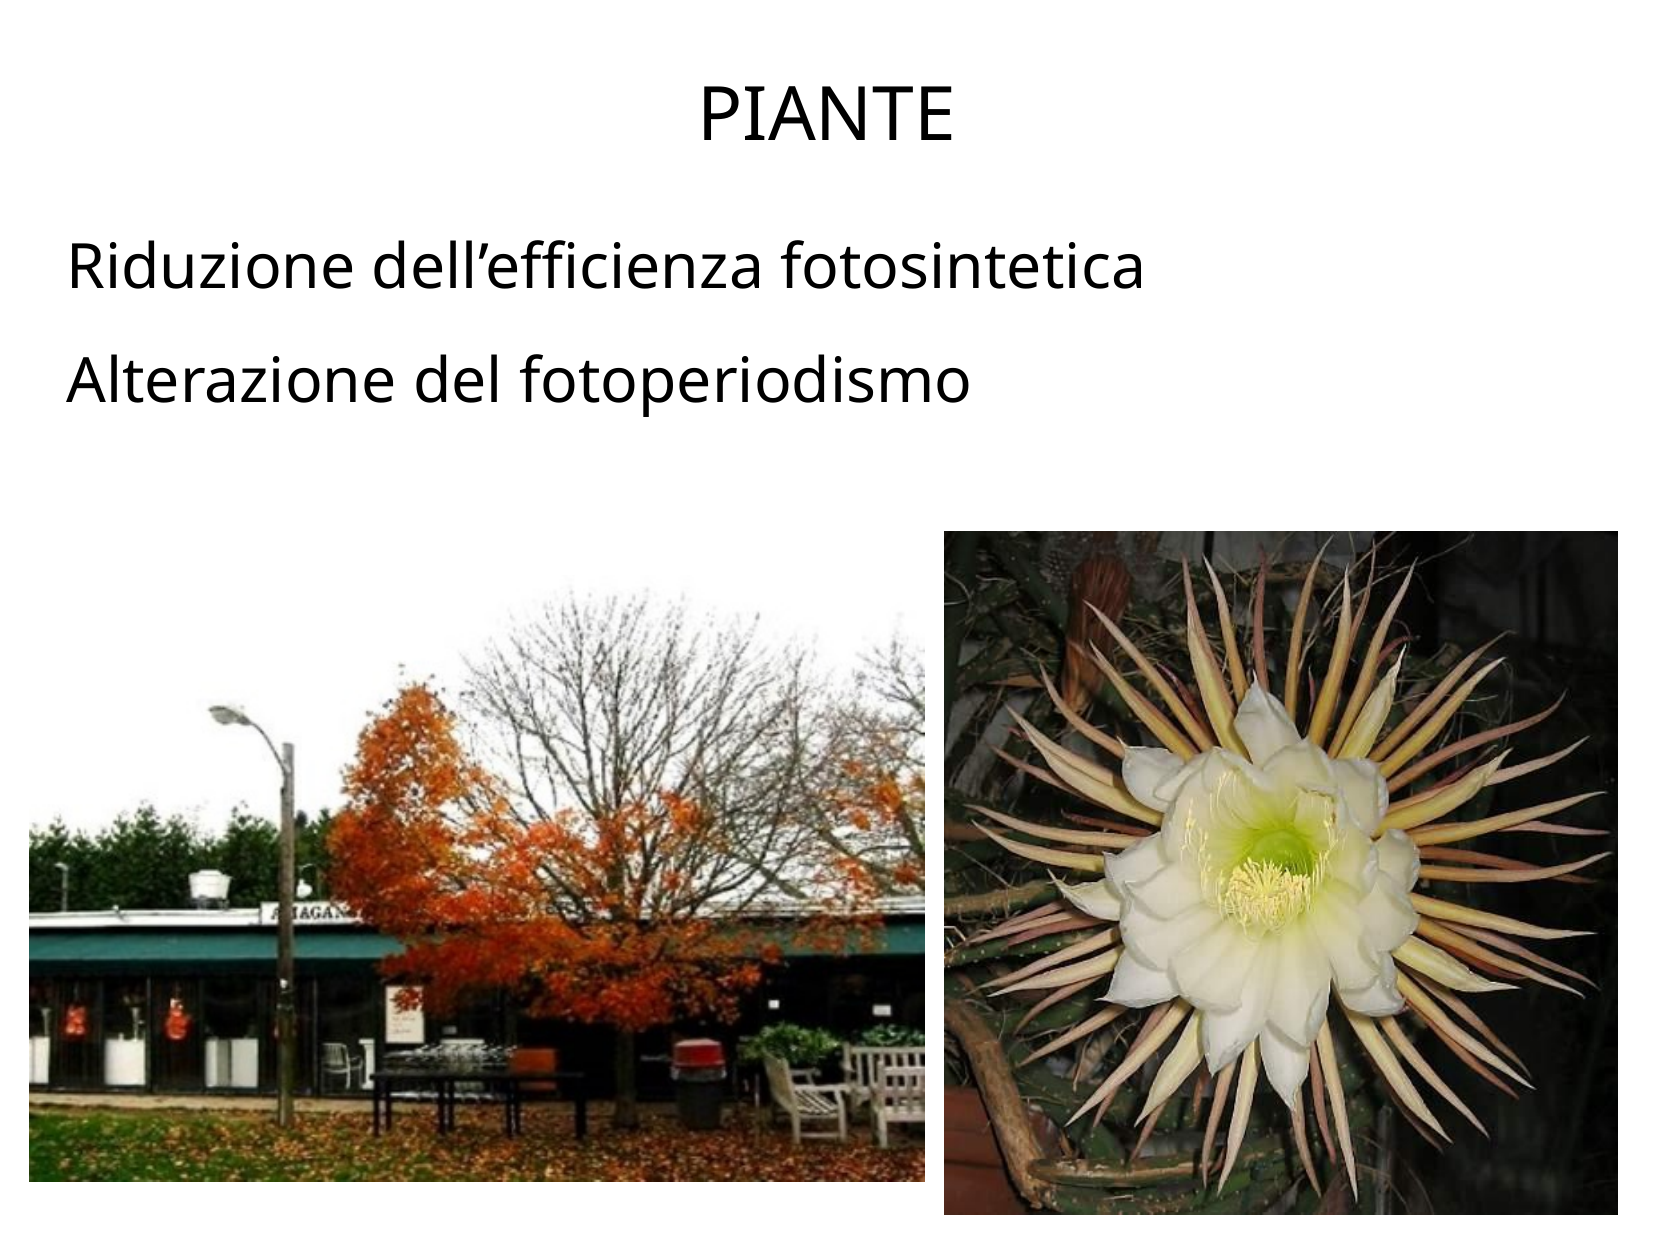

# PIANTE
Riduzione dell’efficienza fotosintetica
Alterazione del fotoperiodismo